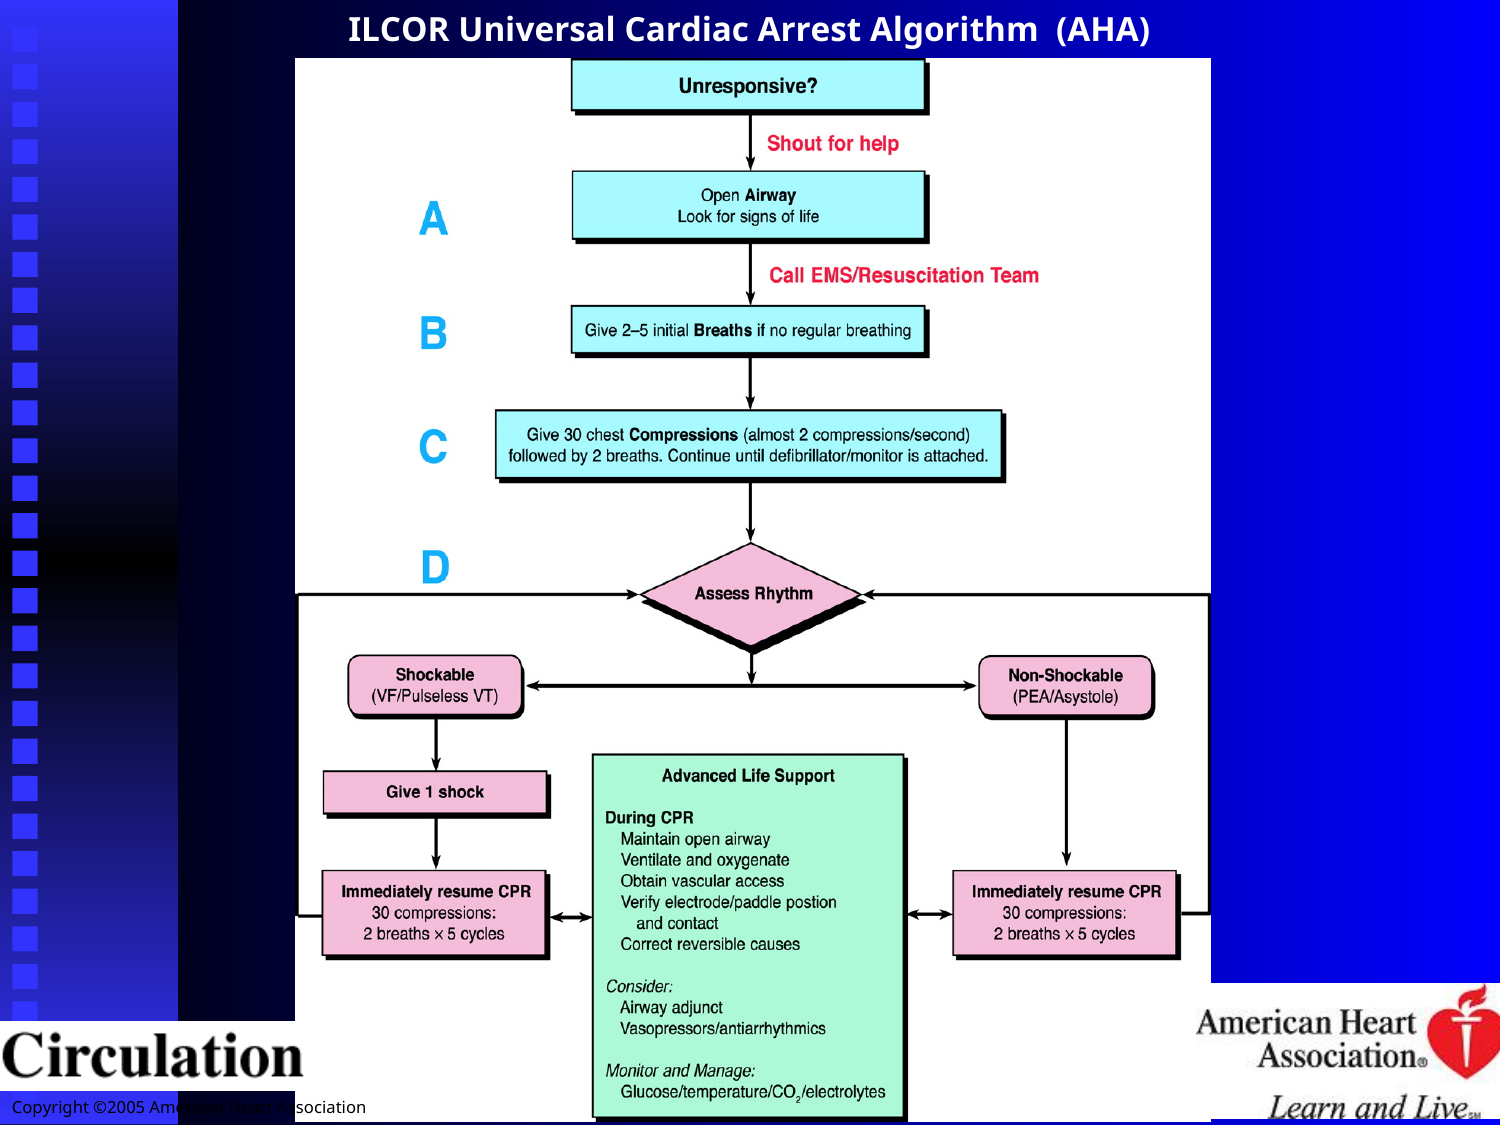

ILCOR Universal Cardiac Arrest Algorithm (AHA)
Copyright ©2005 American Heart Association